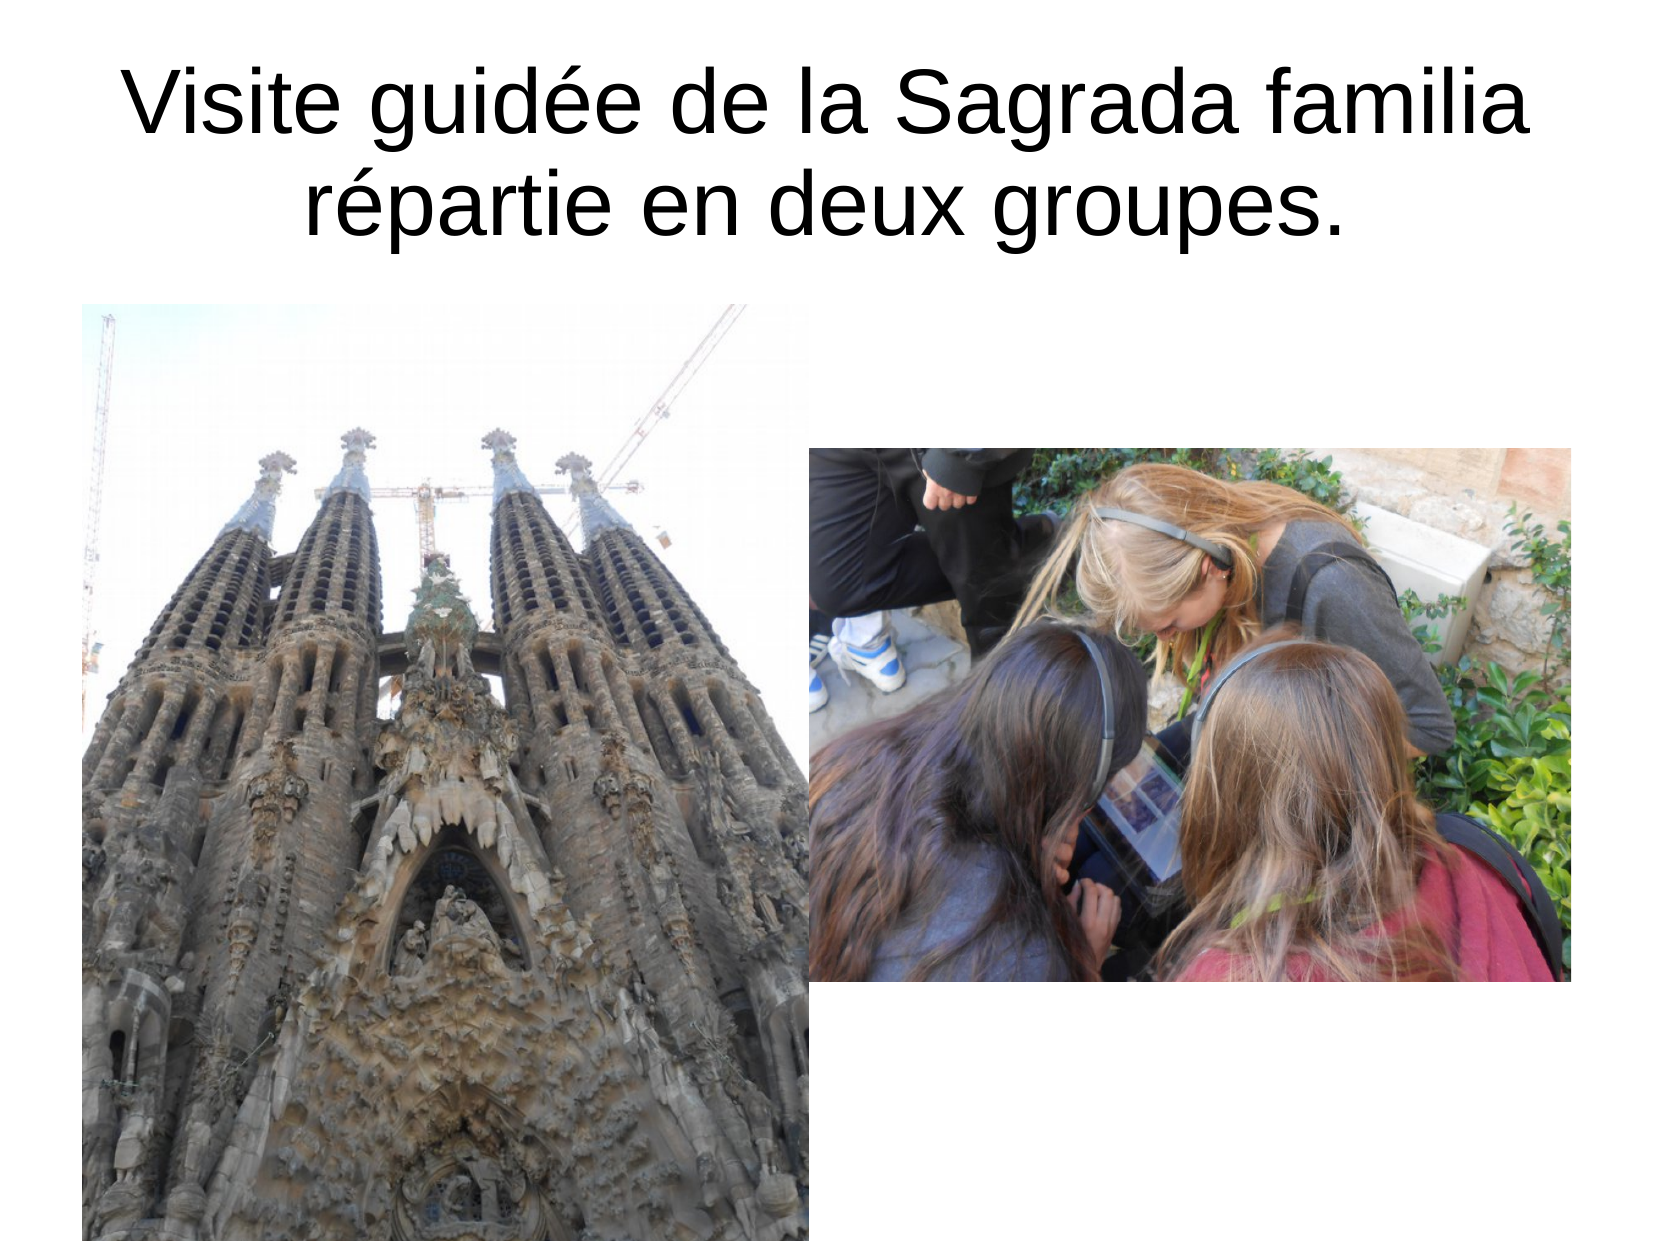

# Visite guidée de la Sagrada familia répartie en deux groupes.